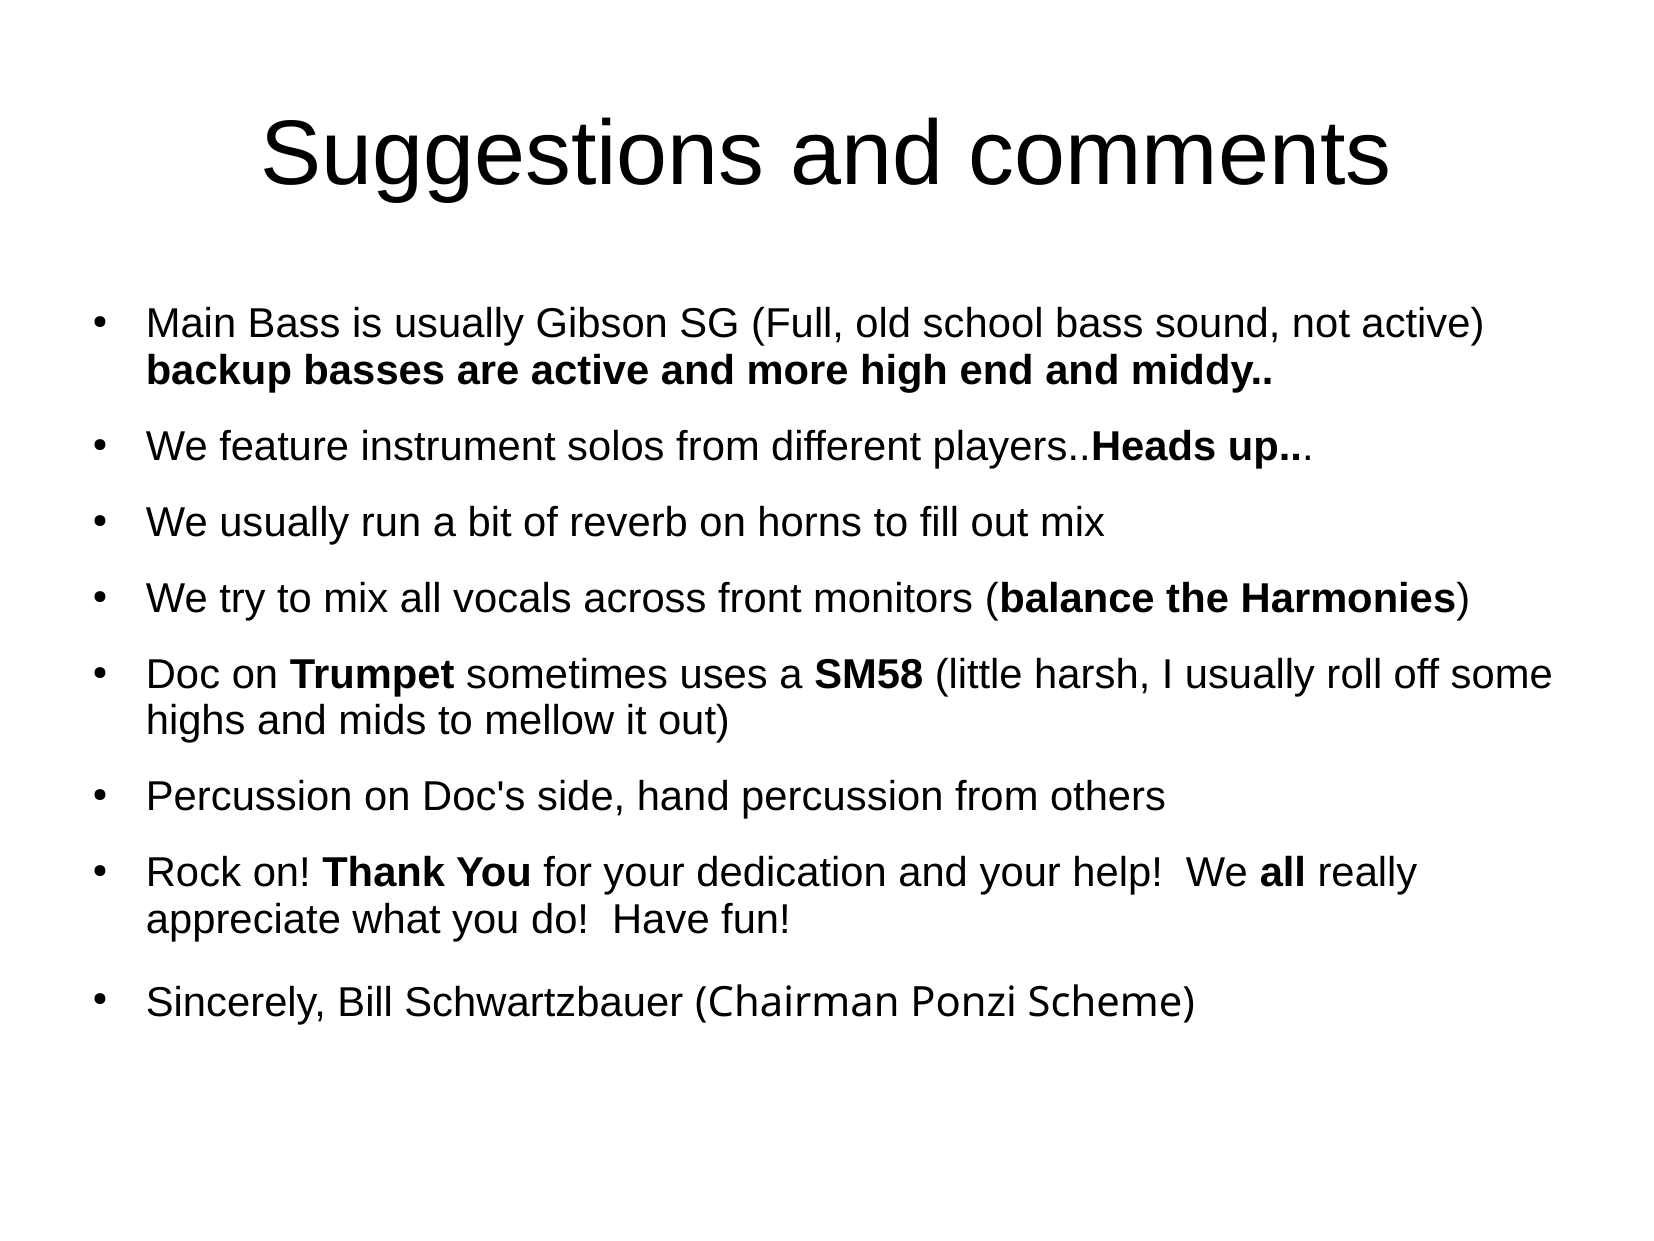

# Suggestions and comments
Main Bass is usually Gibson SG (Full, old school bass sound, not active) backup basses are active and more high end and middy..
We feature instrument solos from different players..Heads up...
We usually run a bit of reverb on horns to fill out mix
We try to mix all vocals across front monitors (balance the Harmonies)
Doc on Trumpet sometimes uses a SM58 (little harsh, I usually roll off some highs and mids to mellow it out)
Percussion on Doc's side, hand percussion from others
Rock on! Thank You for your dedication and your help! We all really appreciate what you do! Have fun!
Sincerely, Bill Schwartzbauer (Chairman Ponzi Scheme)